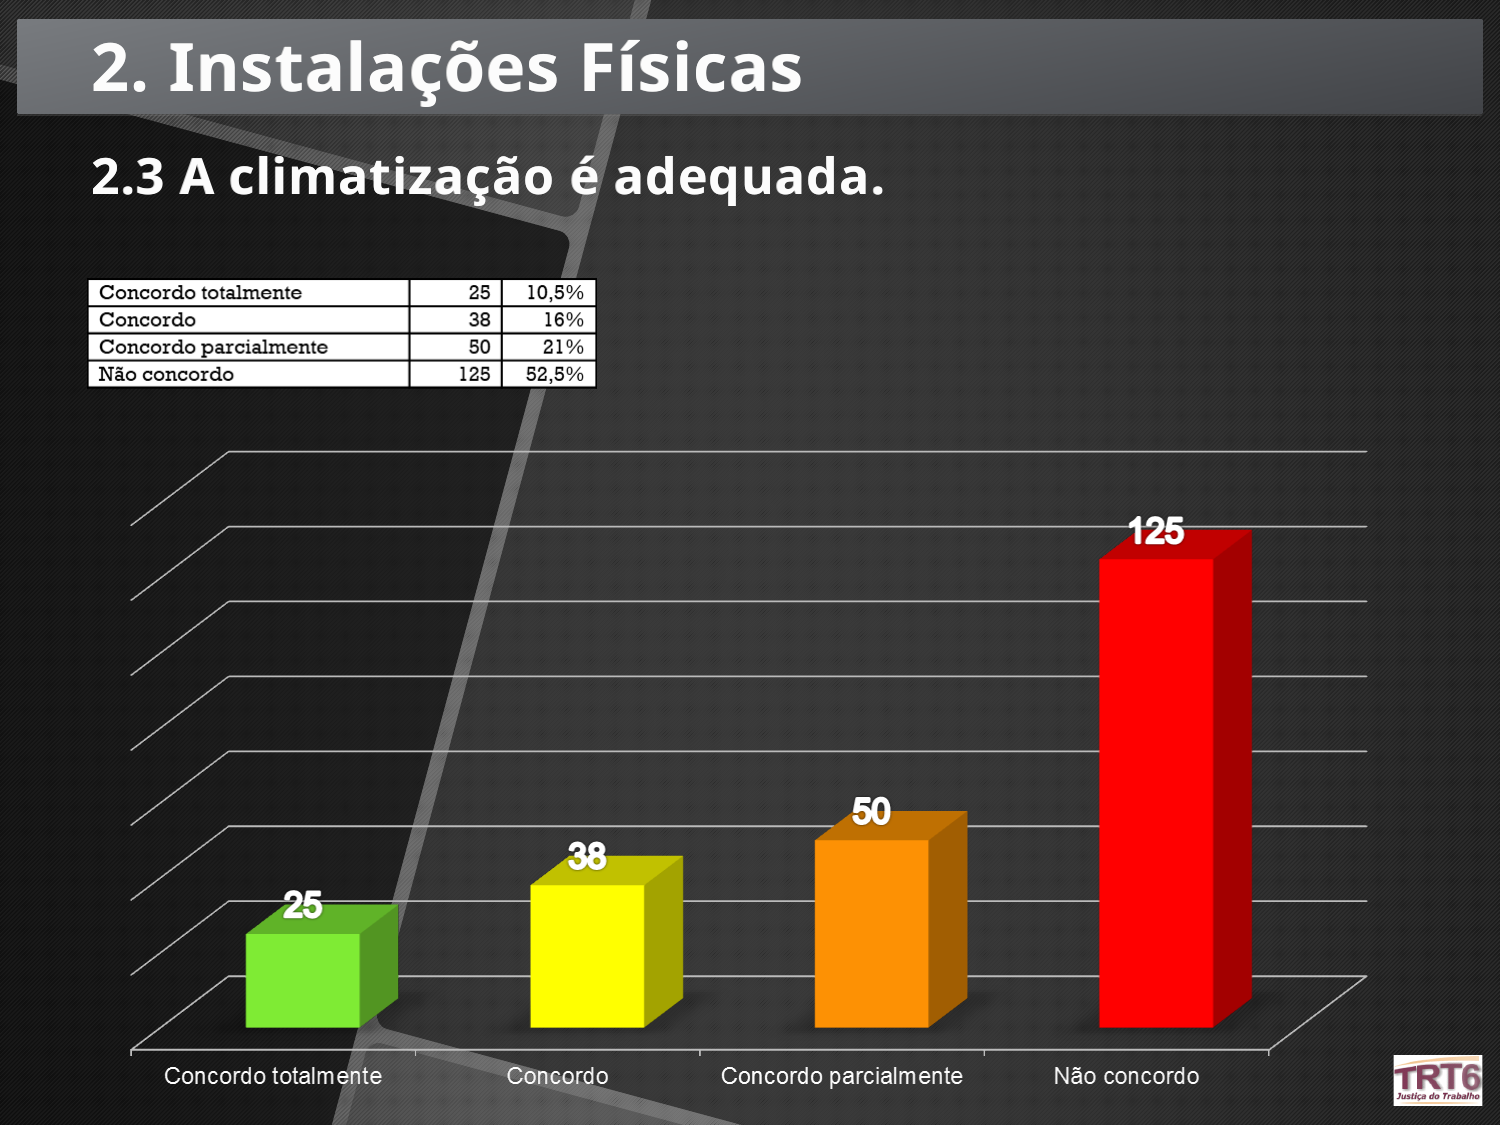

2. Instalações Físicas
2.3 A climatização é adequada.